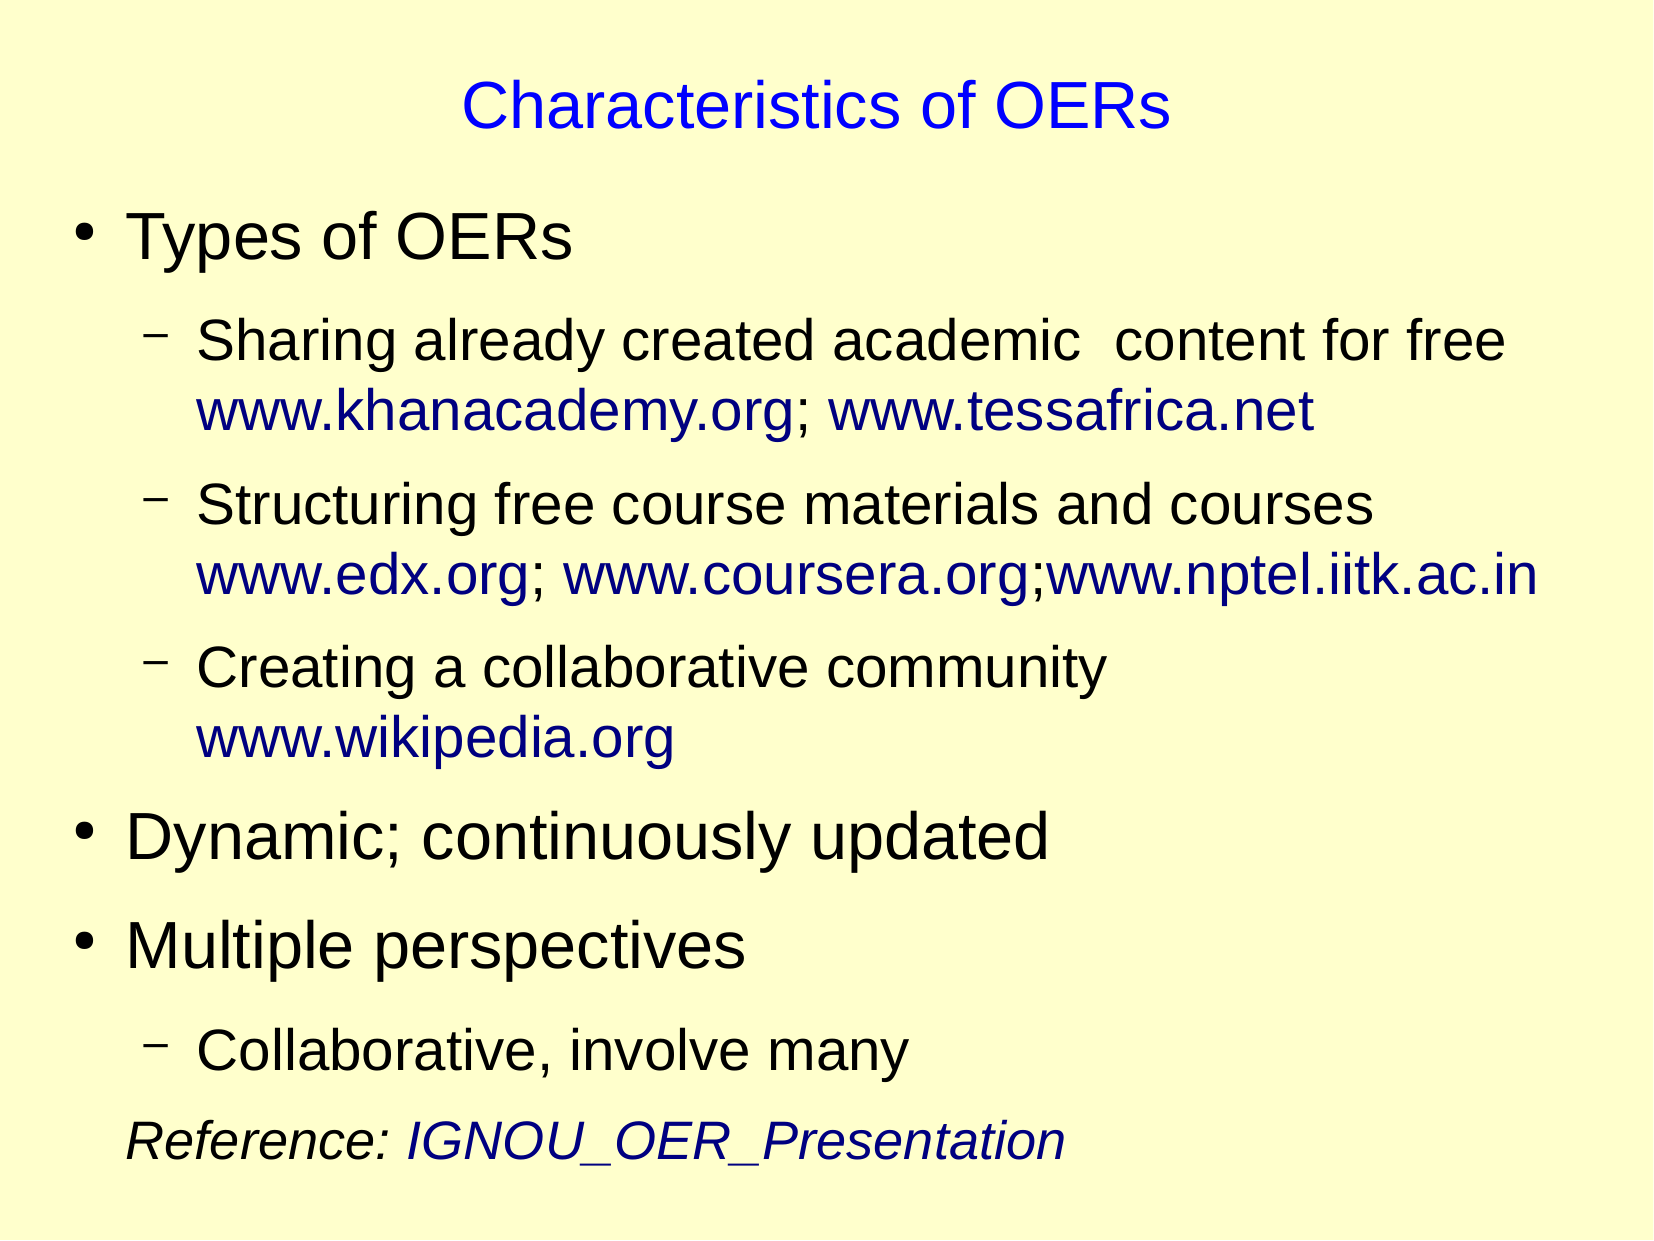

# Characteristics of OERs
Types of OERs
Sharing already created academic content for free www.khanacademy.org; www.tessafrica.net
Structuring free course materials and courses
www.edx.org; www.coursera.org;www.nptel.iitk.ac.in
Creating a collaborative community
www.wikipedia.org
Dynamic; continuously updated
Multiple perspectives
Collaborative, involve many
Reference: IGNOU_OER_Presentation